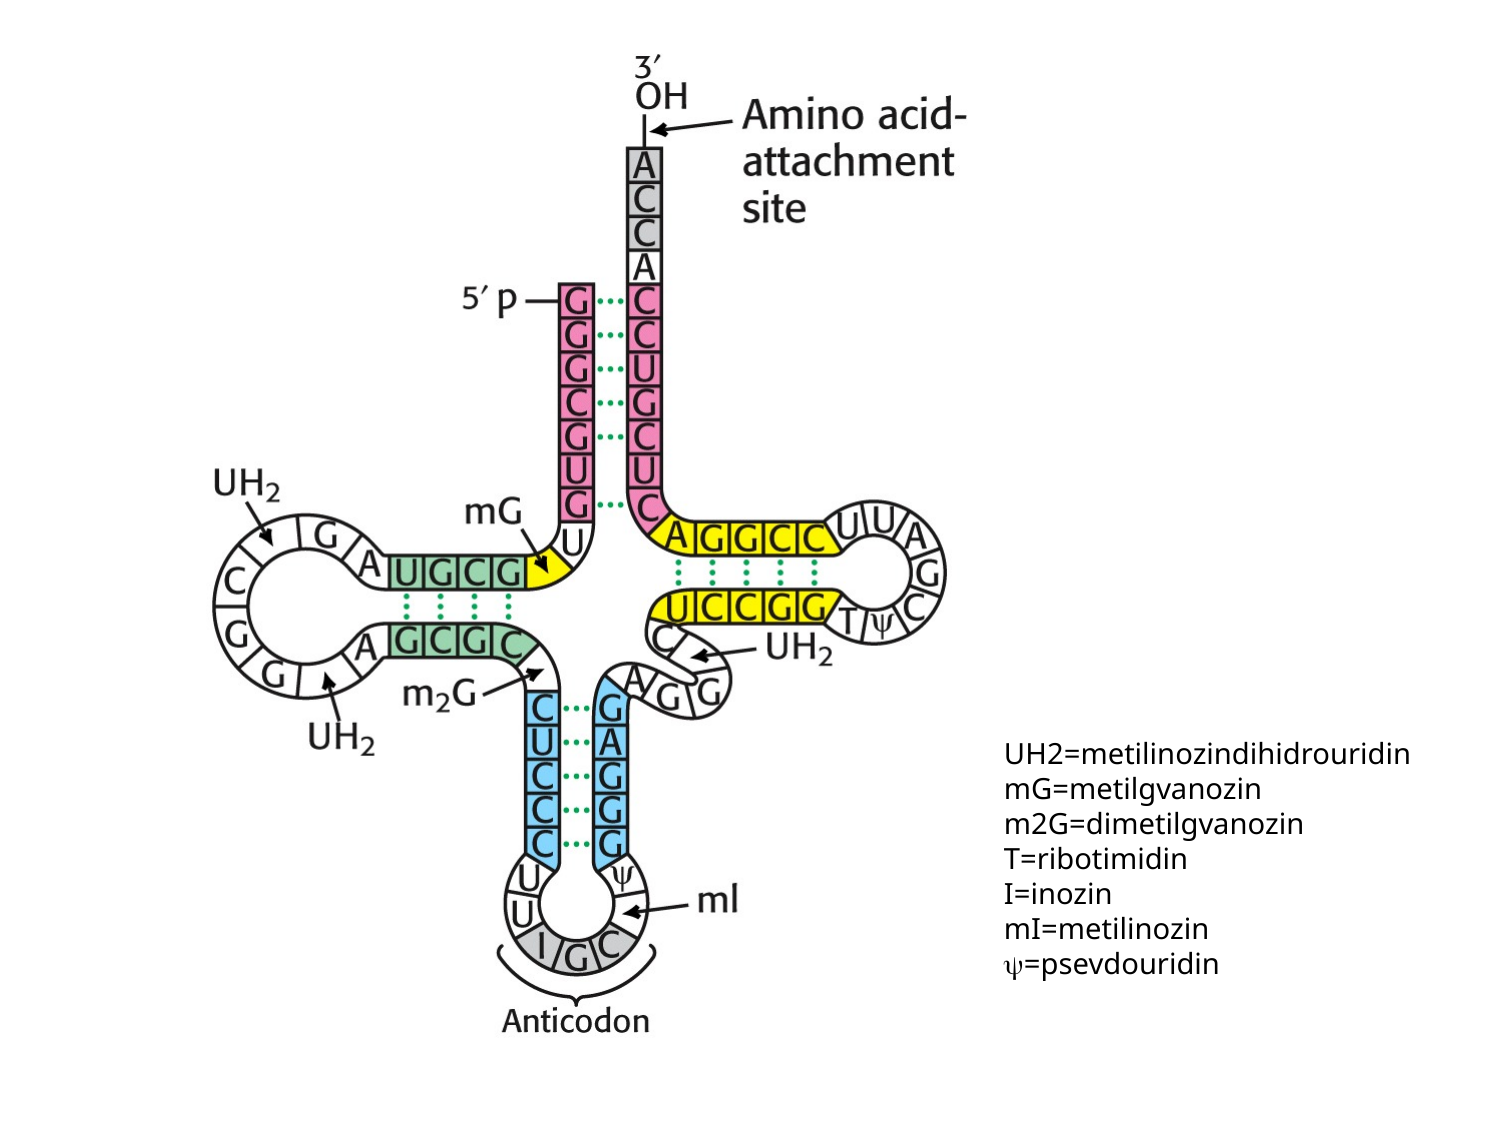

UH2=metilinozindihidrouridin
mG=metilgvanozin
m2G=dimetilgvanozin
T=ribotimidin
I=inozin
mI=metilinozin
=psevdouridin